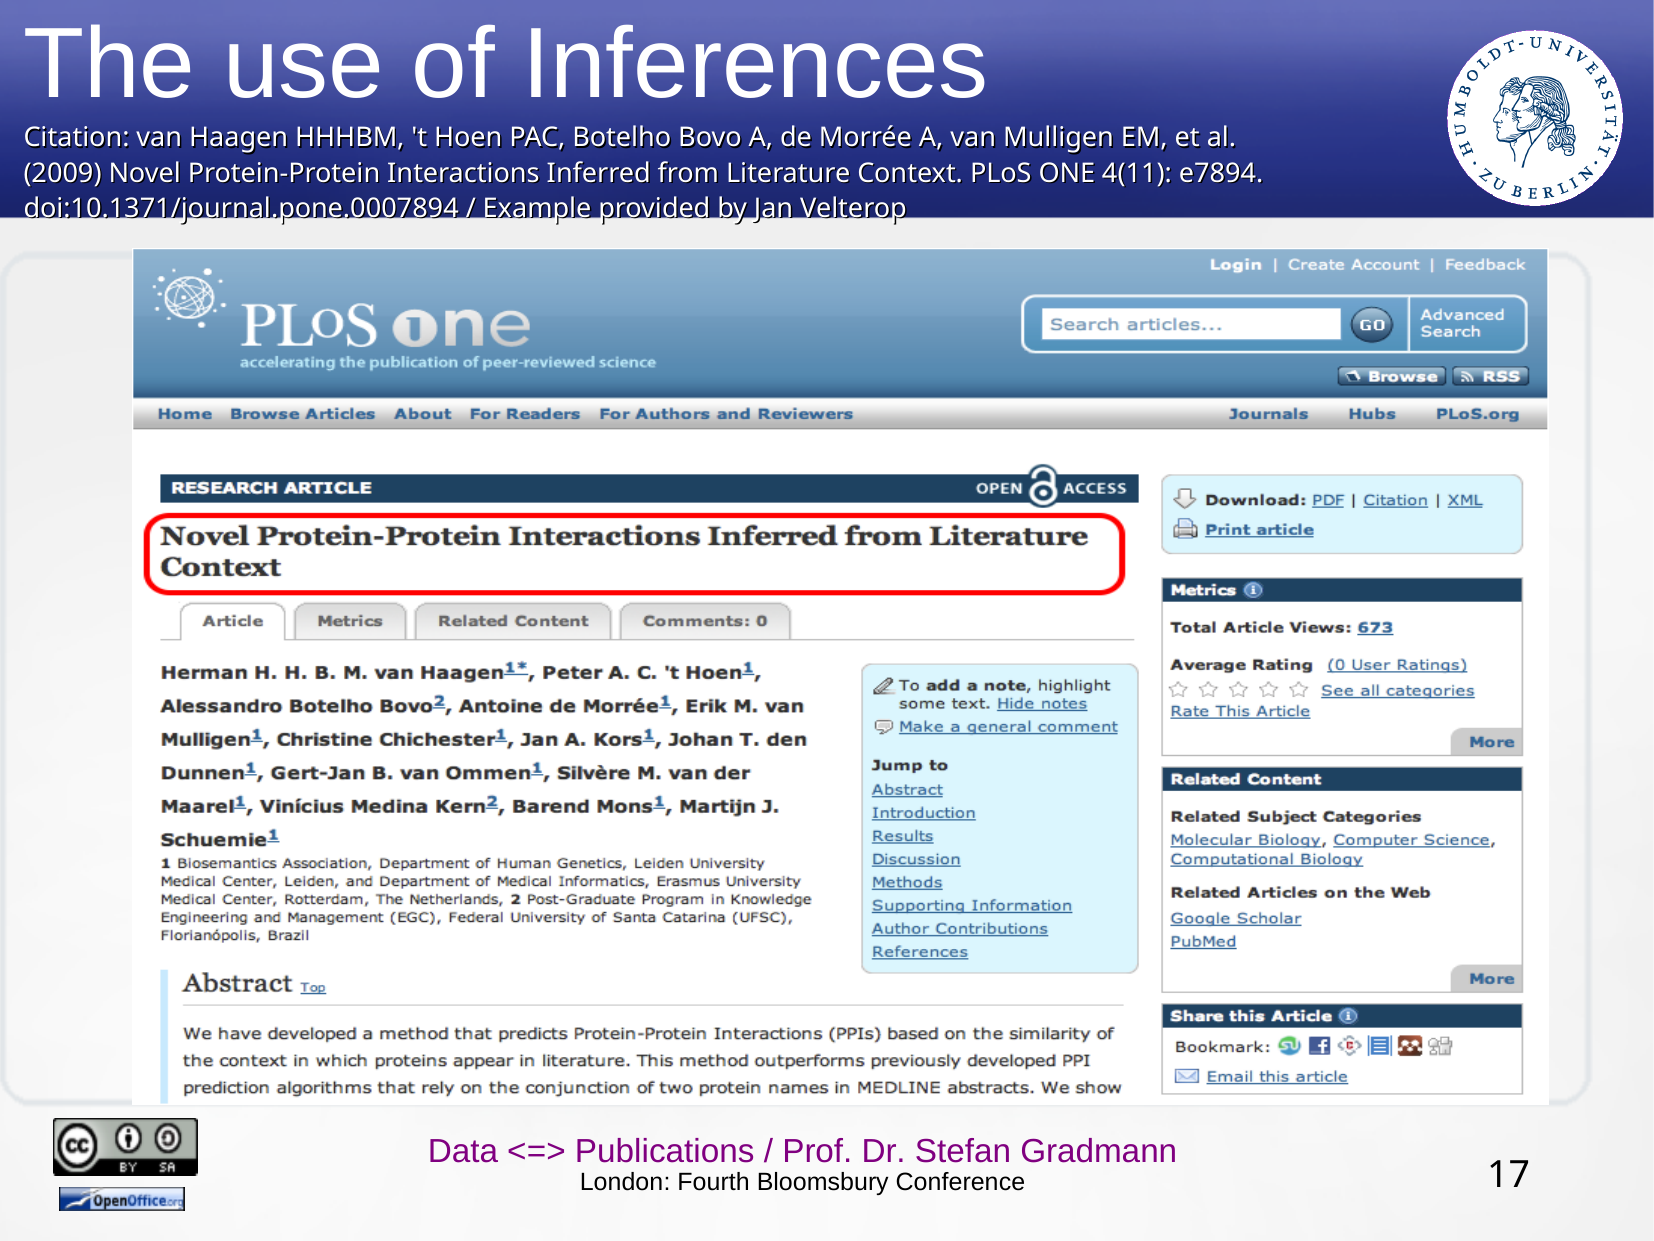

# The use of Inferences Citation: van Haagen HHHBM, 't Hoen PAC, Botelho Bovo A, de Morrée A, van Mulligen EM, et al. (2009) Novel Protein-Protein Interactions Inferred from Literature Context. PLoS ONE 4(11): e7894. doi:10.1371/journal.pone.0007894 / Example provided by Jan Velterop
Data <=> Publications / Prof. Dr. Stefan Gradmann